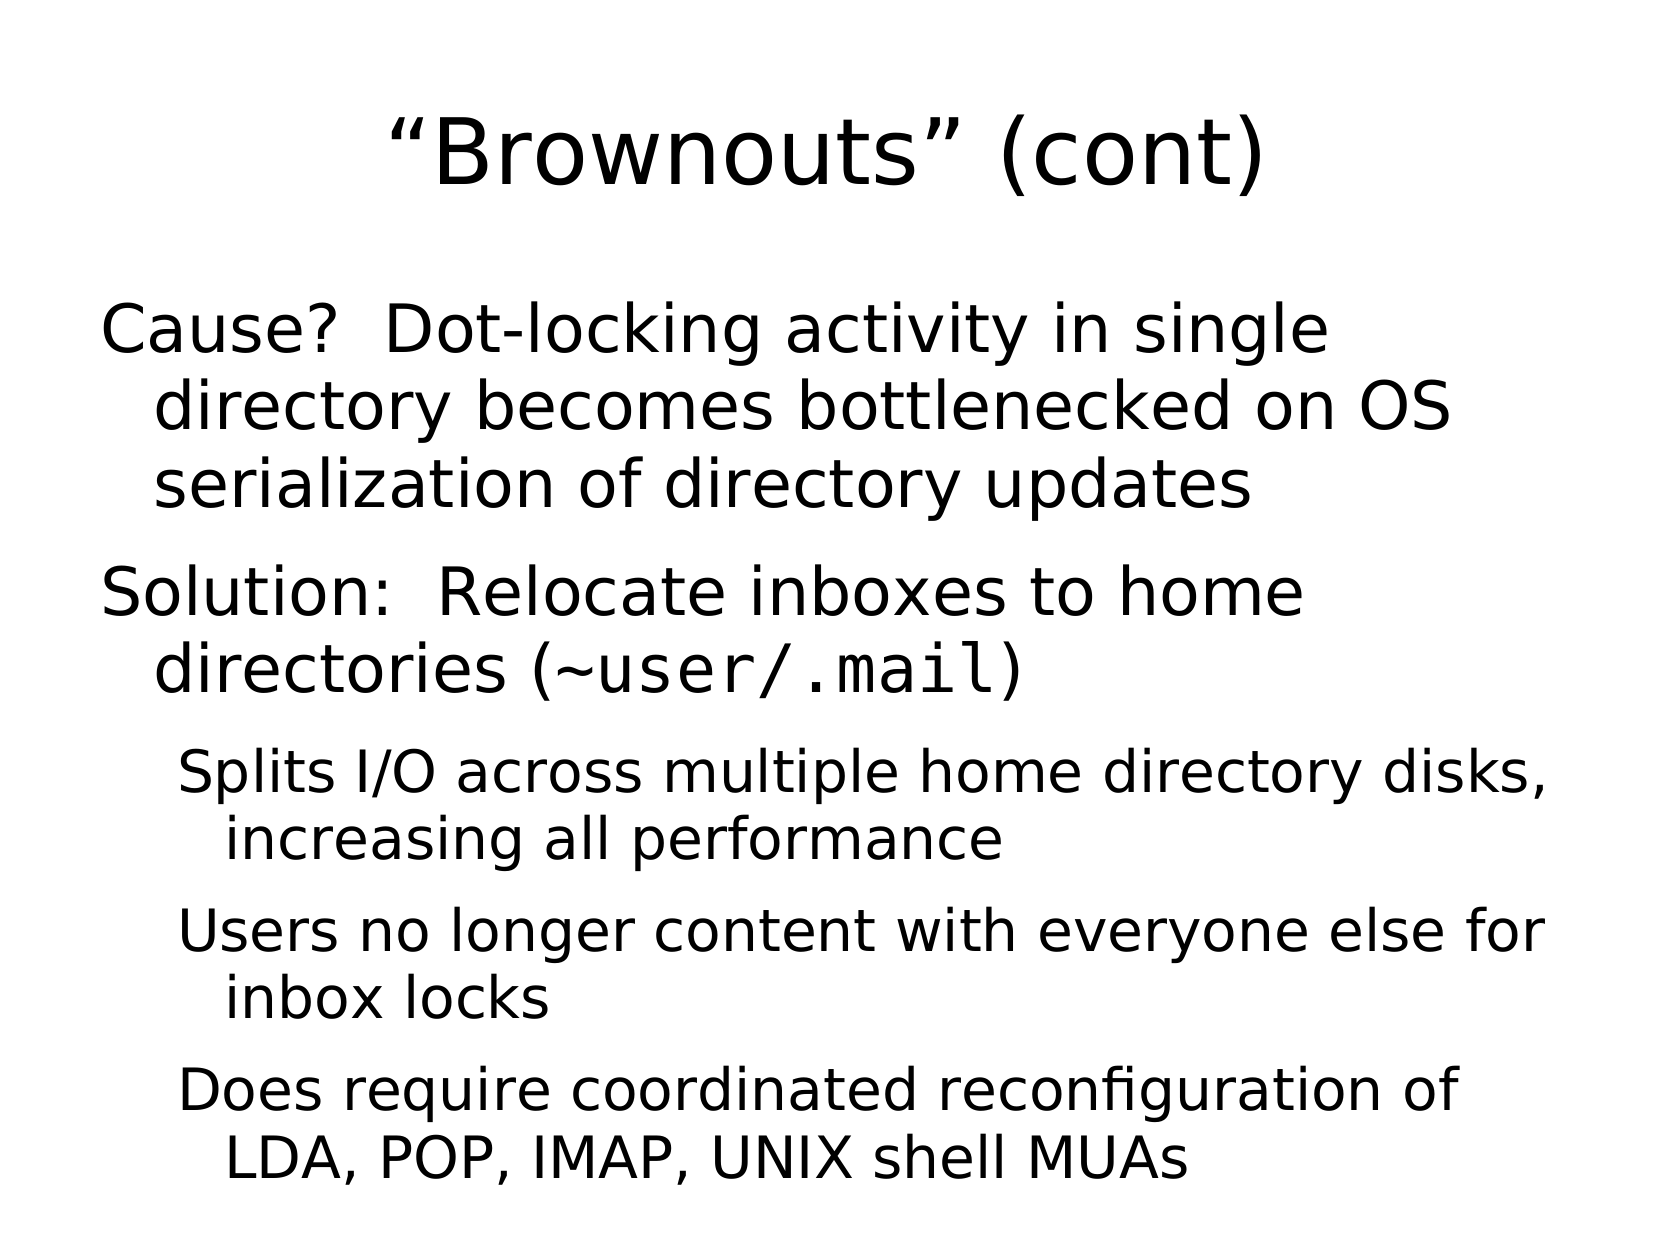

# “Brownouts” (cont)
Cause? Dot-locking activity in single directory becomes bottlenecked on OS serialization of directory updates
Solution: Relocate inboxes to home directories (~user/.mail)
Splits I/O across multiple home directory disks, increasing all performance
Users no longer content with everyone else for inbox locks
Does require coordinated reconfiguration of LDA, POP, IMAP, UNIX shell MUAs